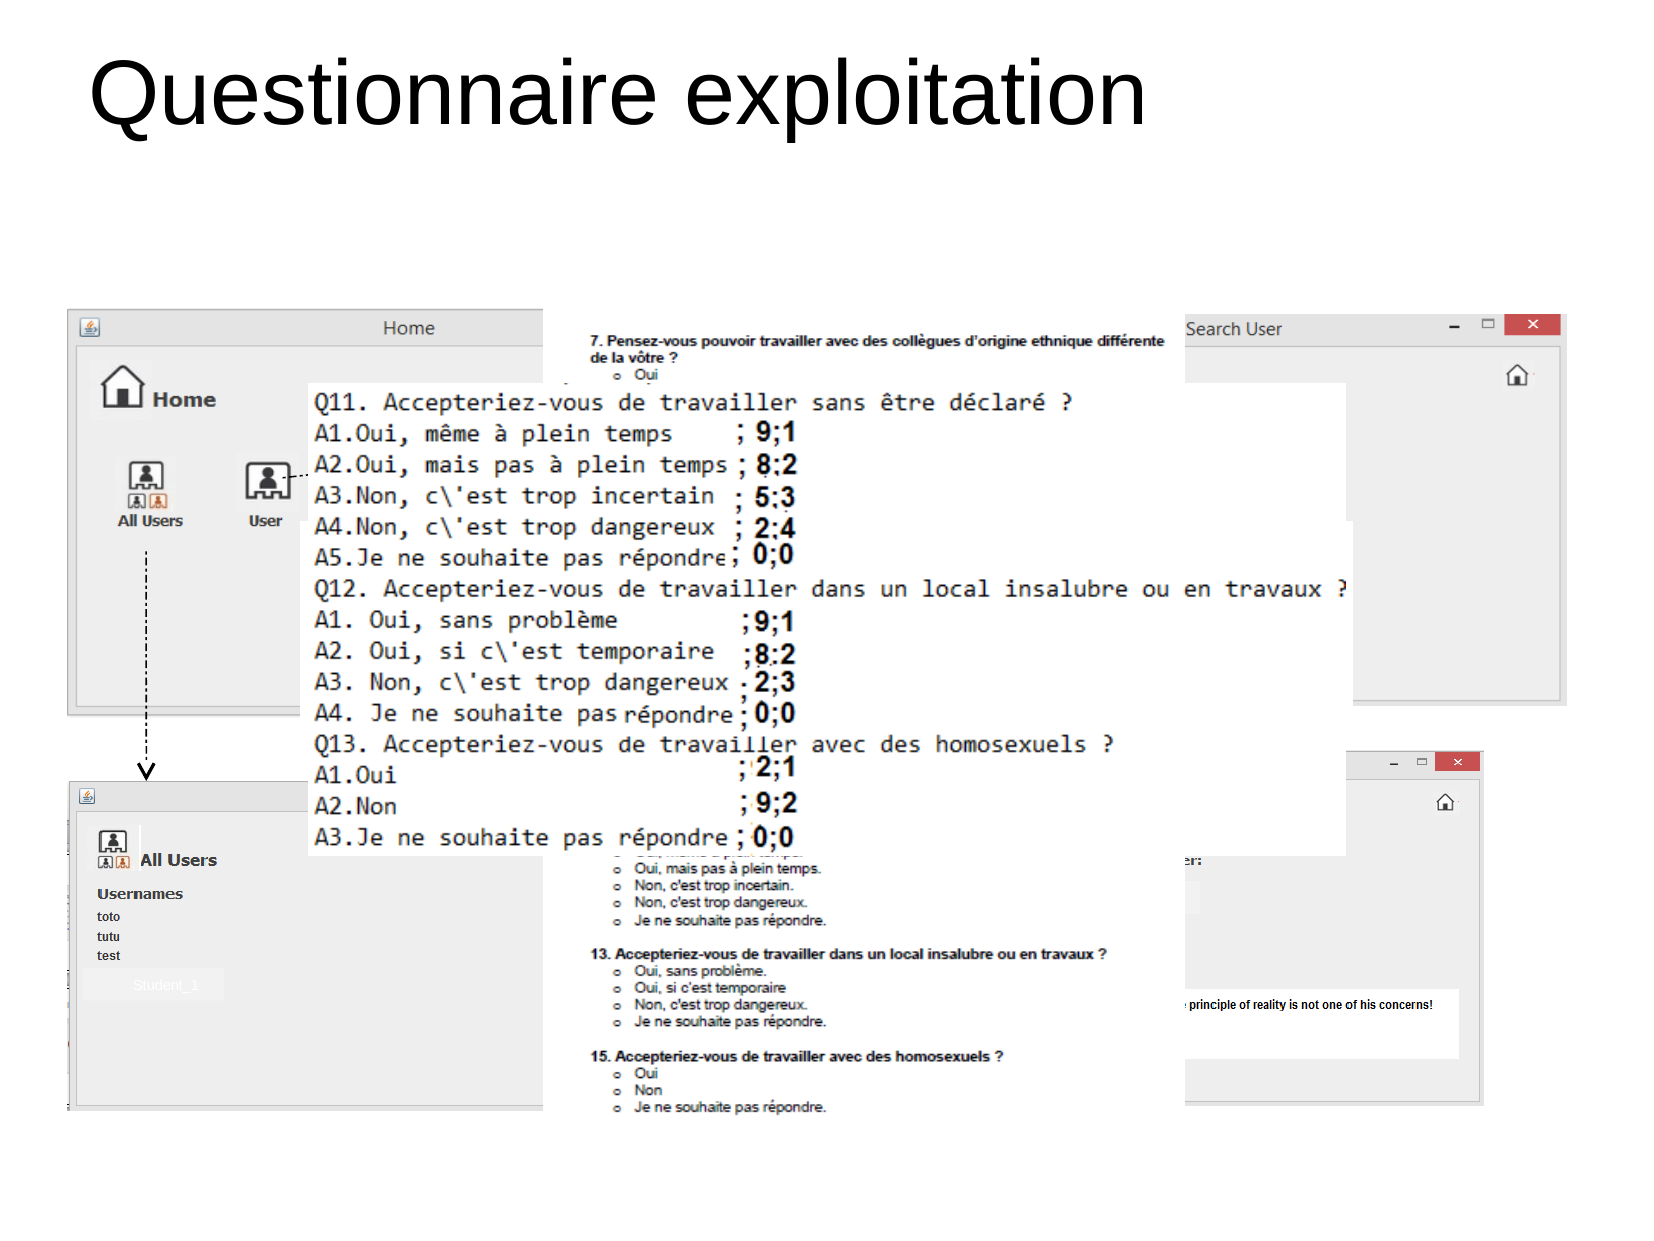

# Questionnaire exploitation
GUI for Administrators in the Central server’s version
Student_1
Student_1
Student_1
Student_1
Université Paris-Saclay - Université de Versailles Saint-Quentin-en-Yvelines (UVSQ)